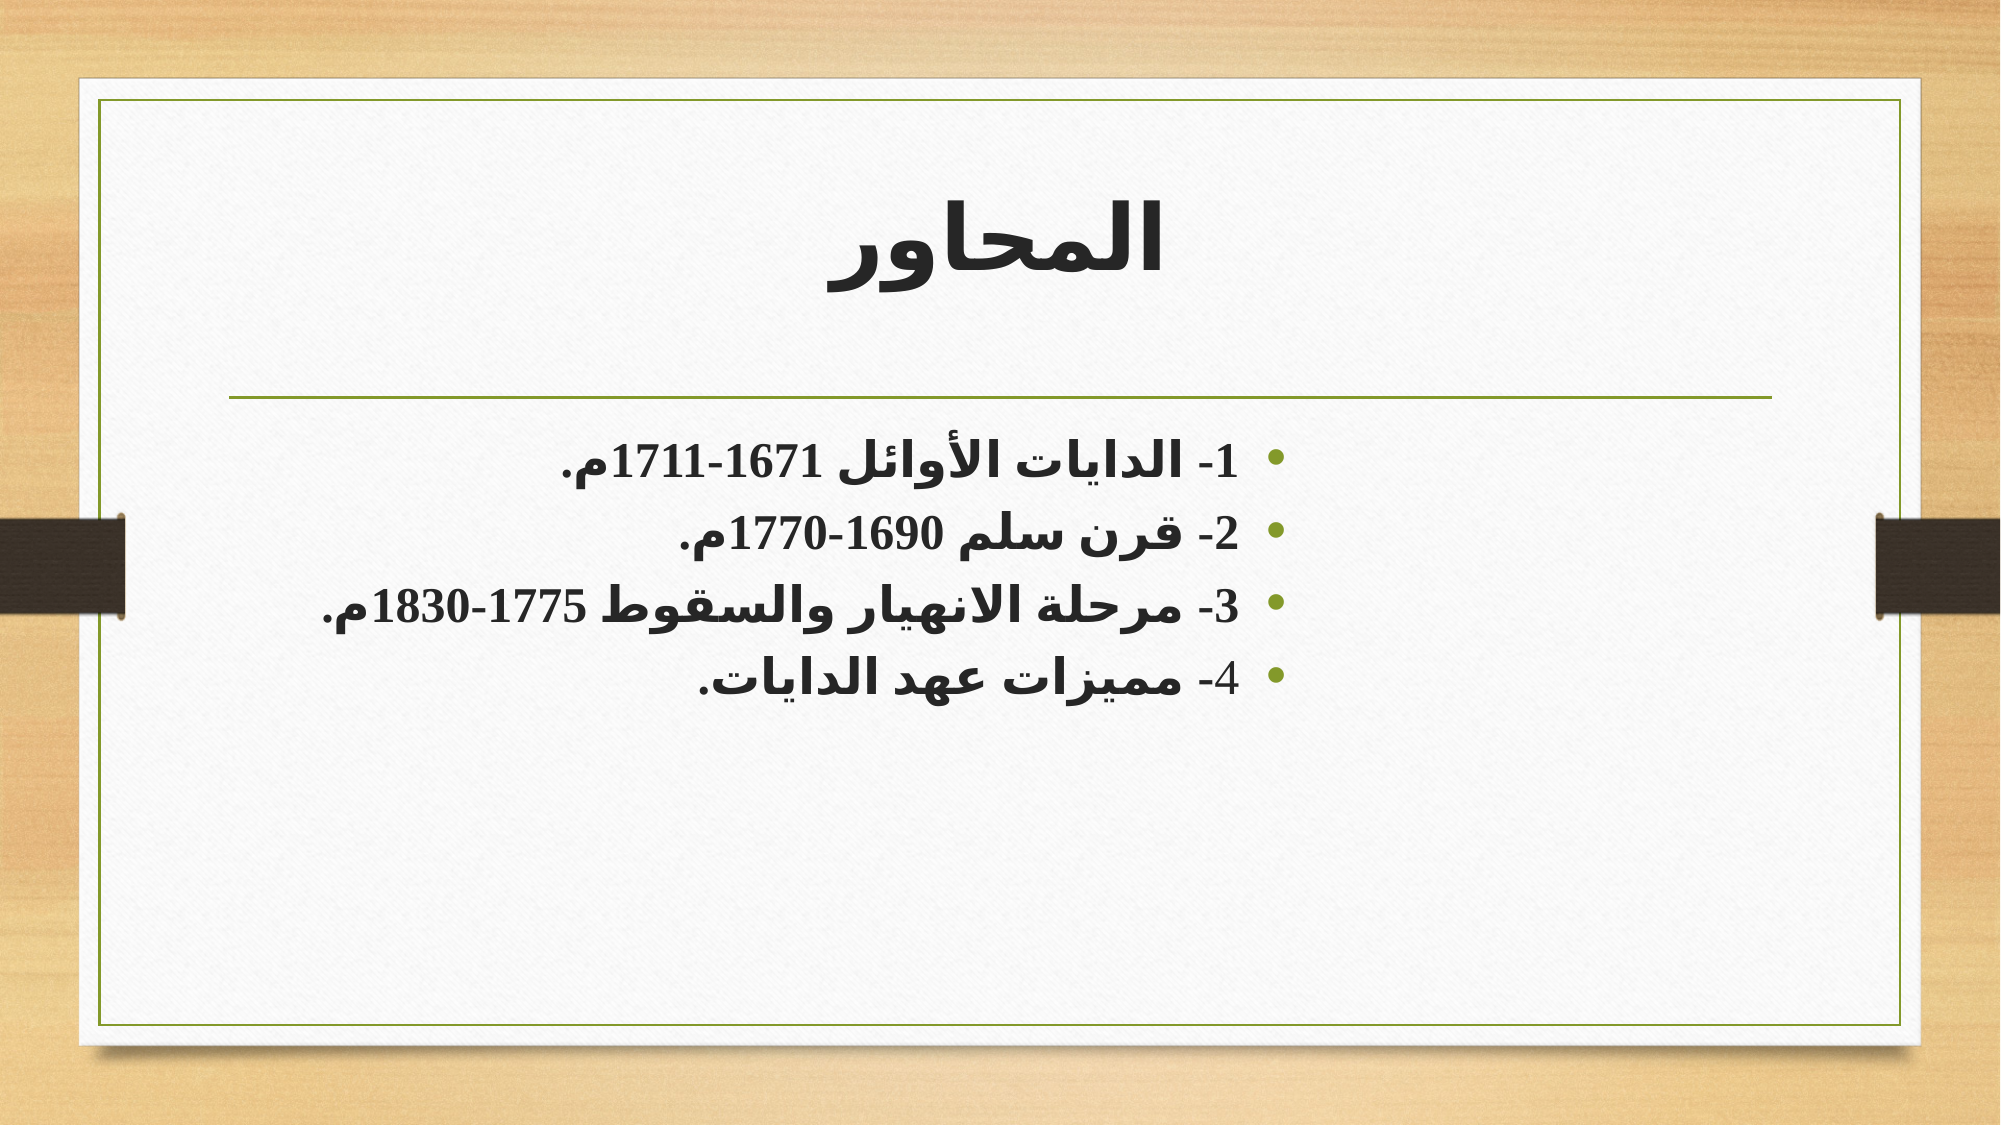

# المحاور
1- الدايات الأوائل 1671-1711م.
2- قرن سلم 1690-1770م.
3- مرحلة الانهيار والسقوط 1775-1830م.
4- مميزات عهد الدايات.